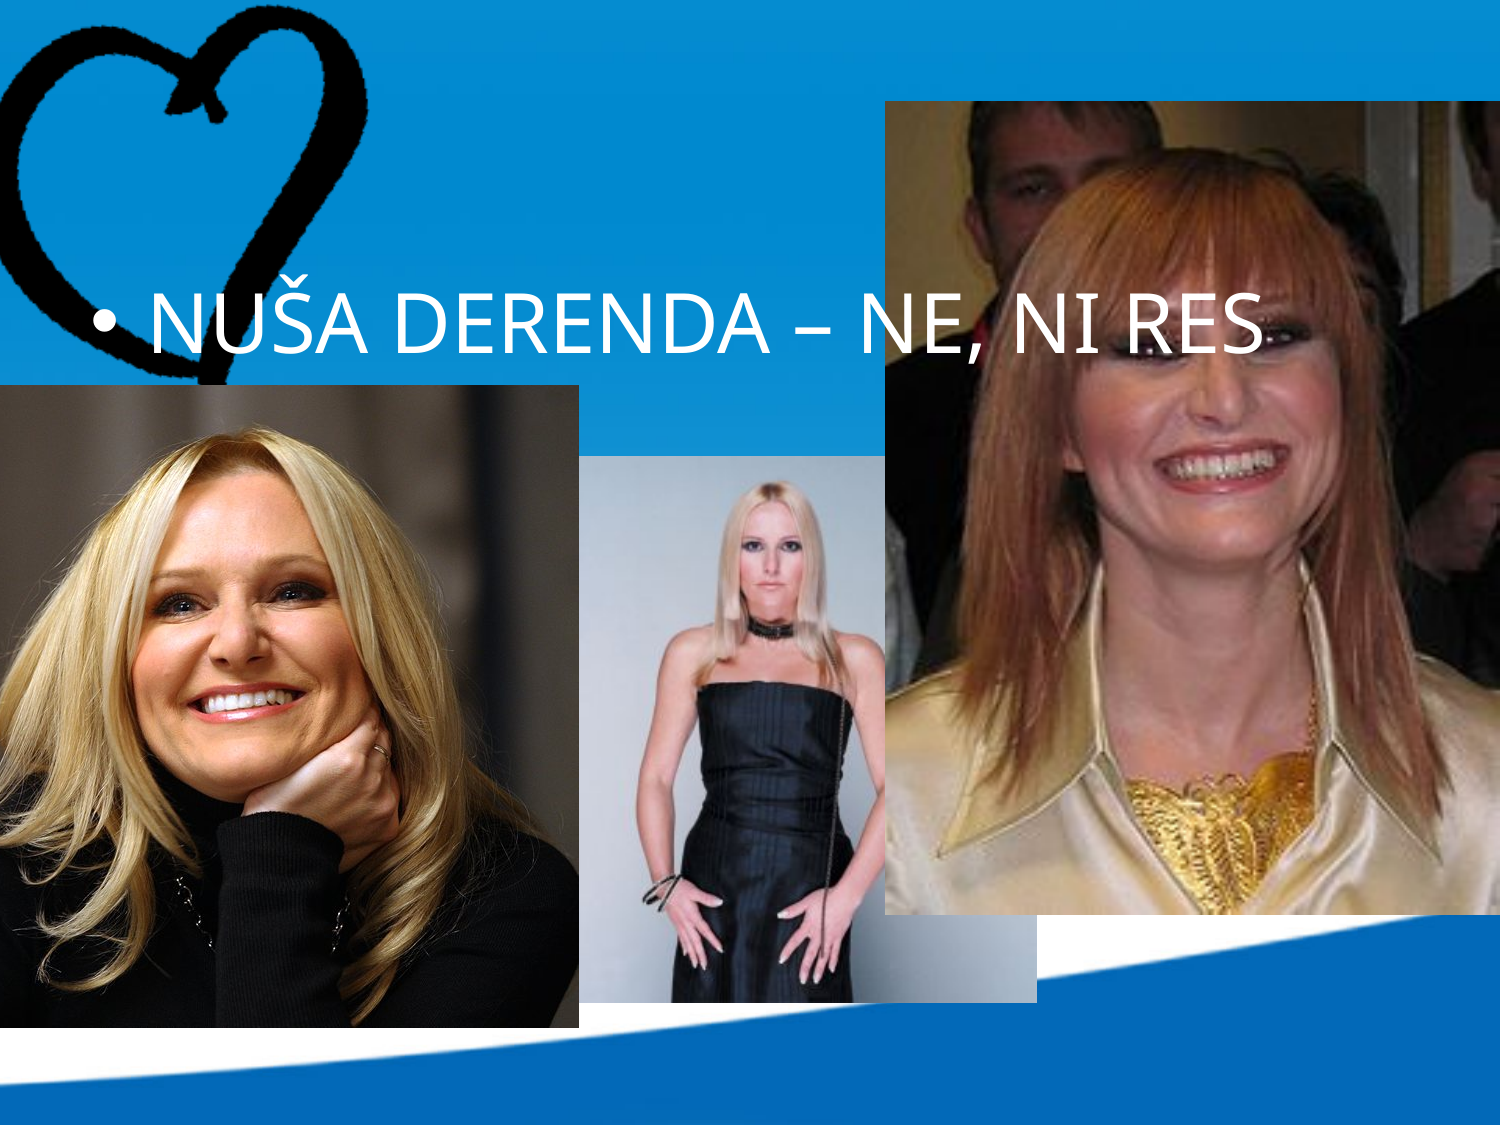

#
NUŠA DERENDA – NE, NI RES